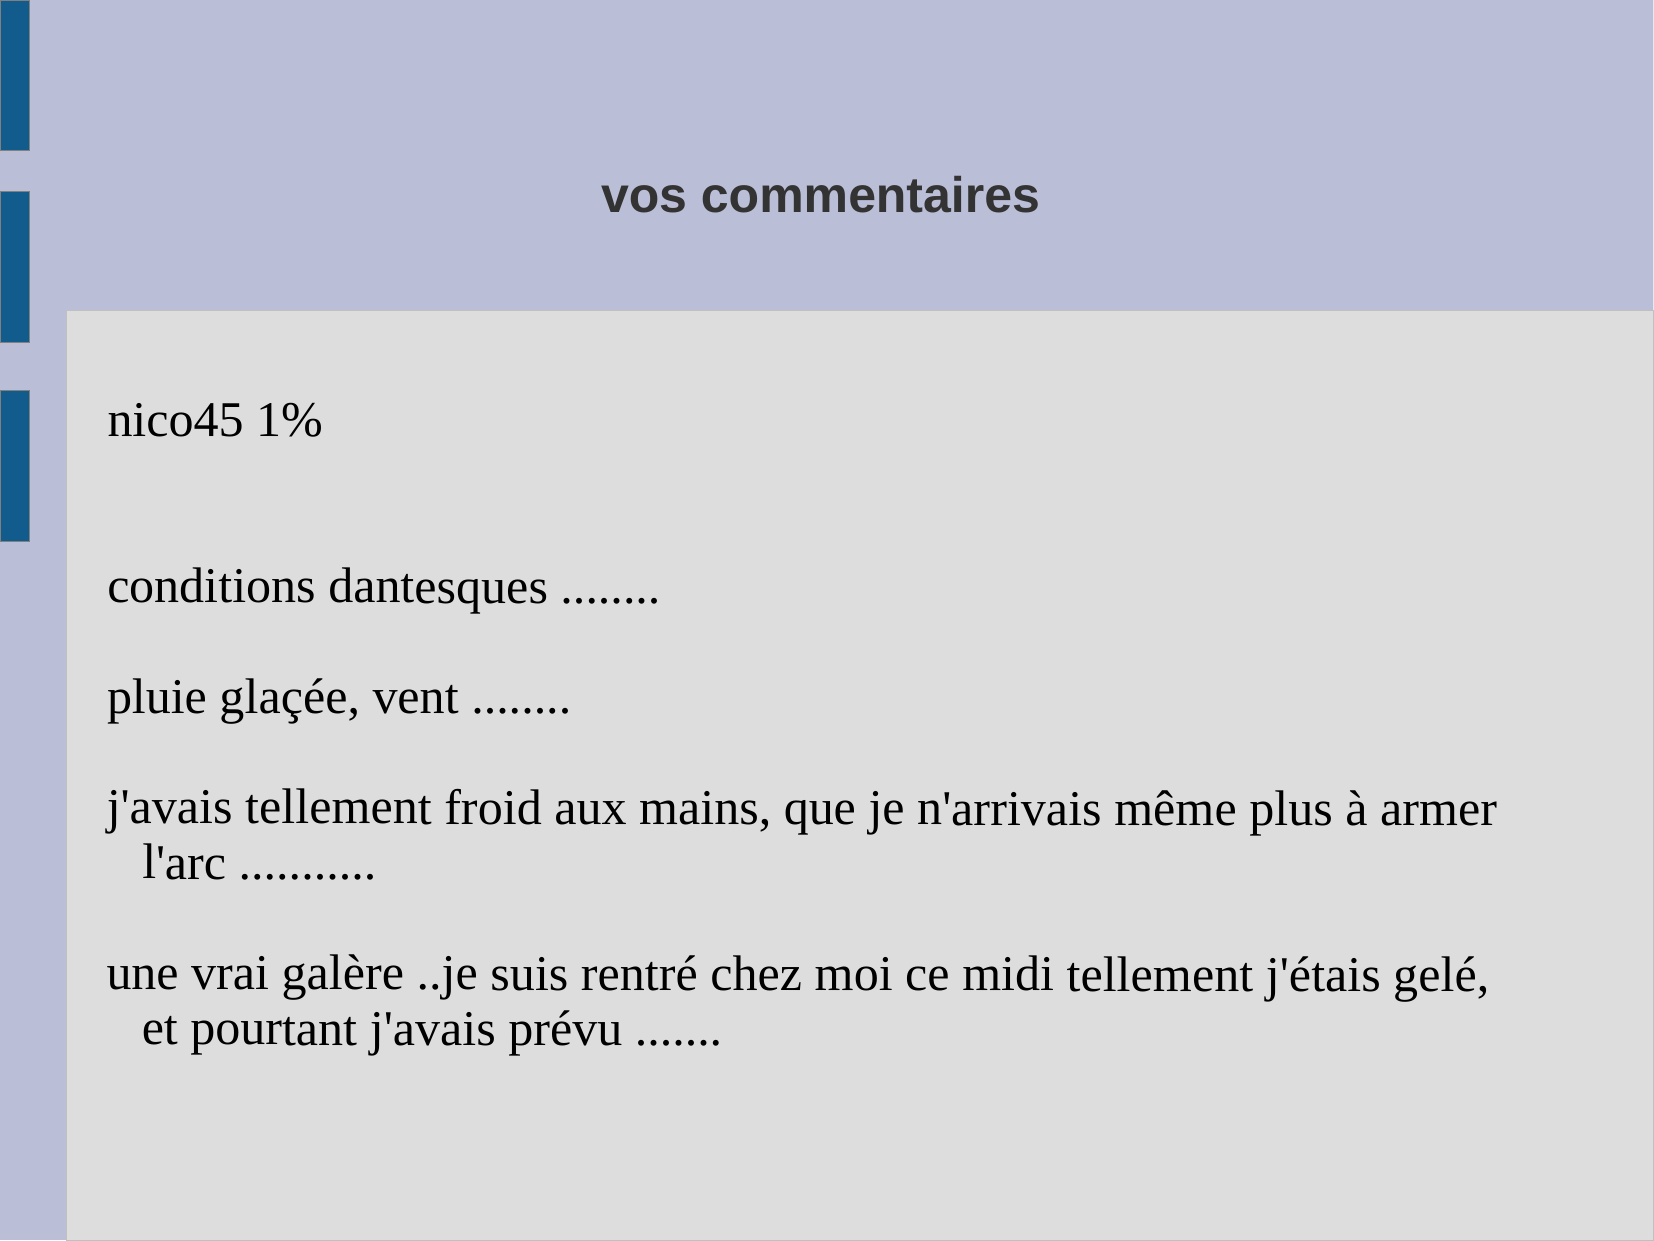

# vos commentaires
nico45 1%
conditions dantesques ........
pluie glaçée, vent ........
j'avais tellement froid aux mains, que je n'arrivais même plus à armer l'arc ...........
une vrai galère ..je suis rentré chez moi ce midi tellement j'étais gelé, et pourtant j'avais prévu .......